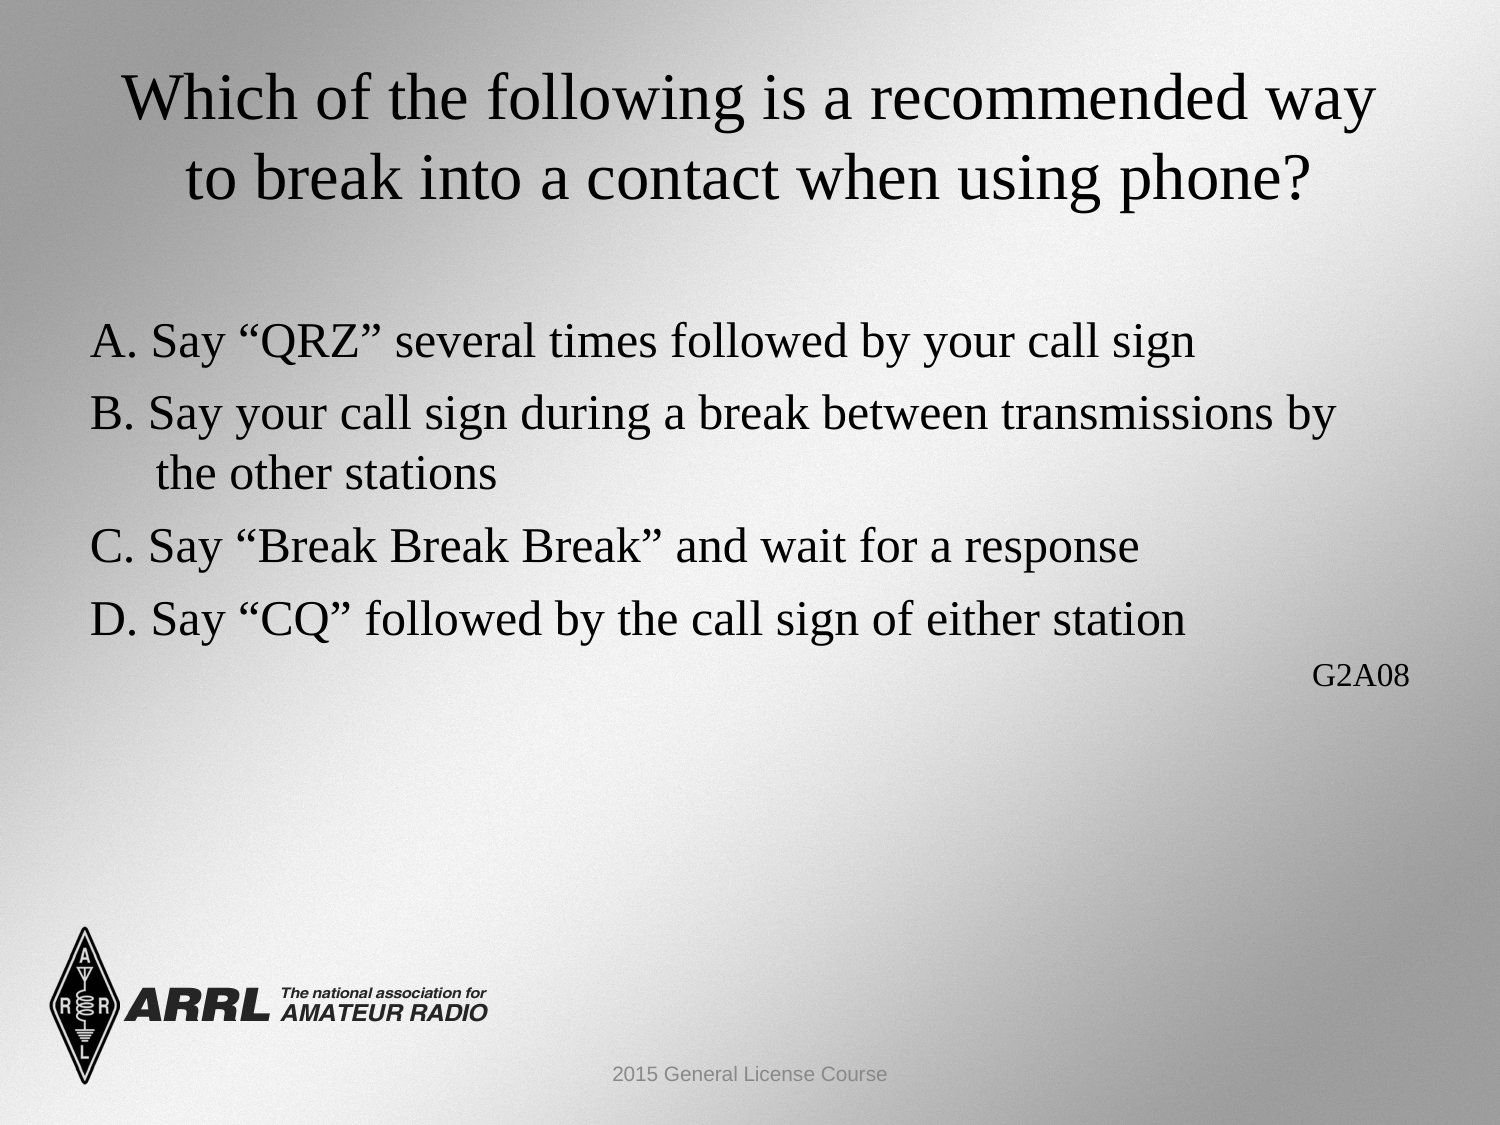

# Which of the following is a recommended way to break into a contact when using phone?
A. Say “QRZ” several times followed by your call sign
B. Say your call sign during a break between transmissions by the other stations
C. Say “Break Break Break” and wait for a response
D. Say “CQ” followed by the call sign of either station
 G2A08
2015 General License Course